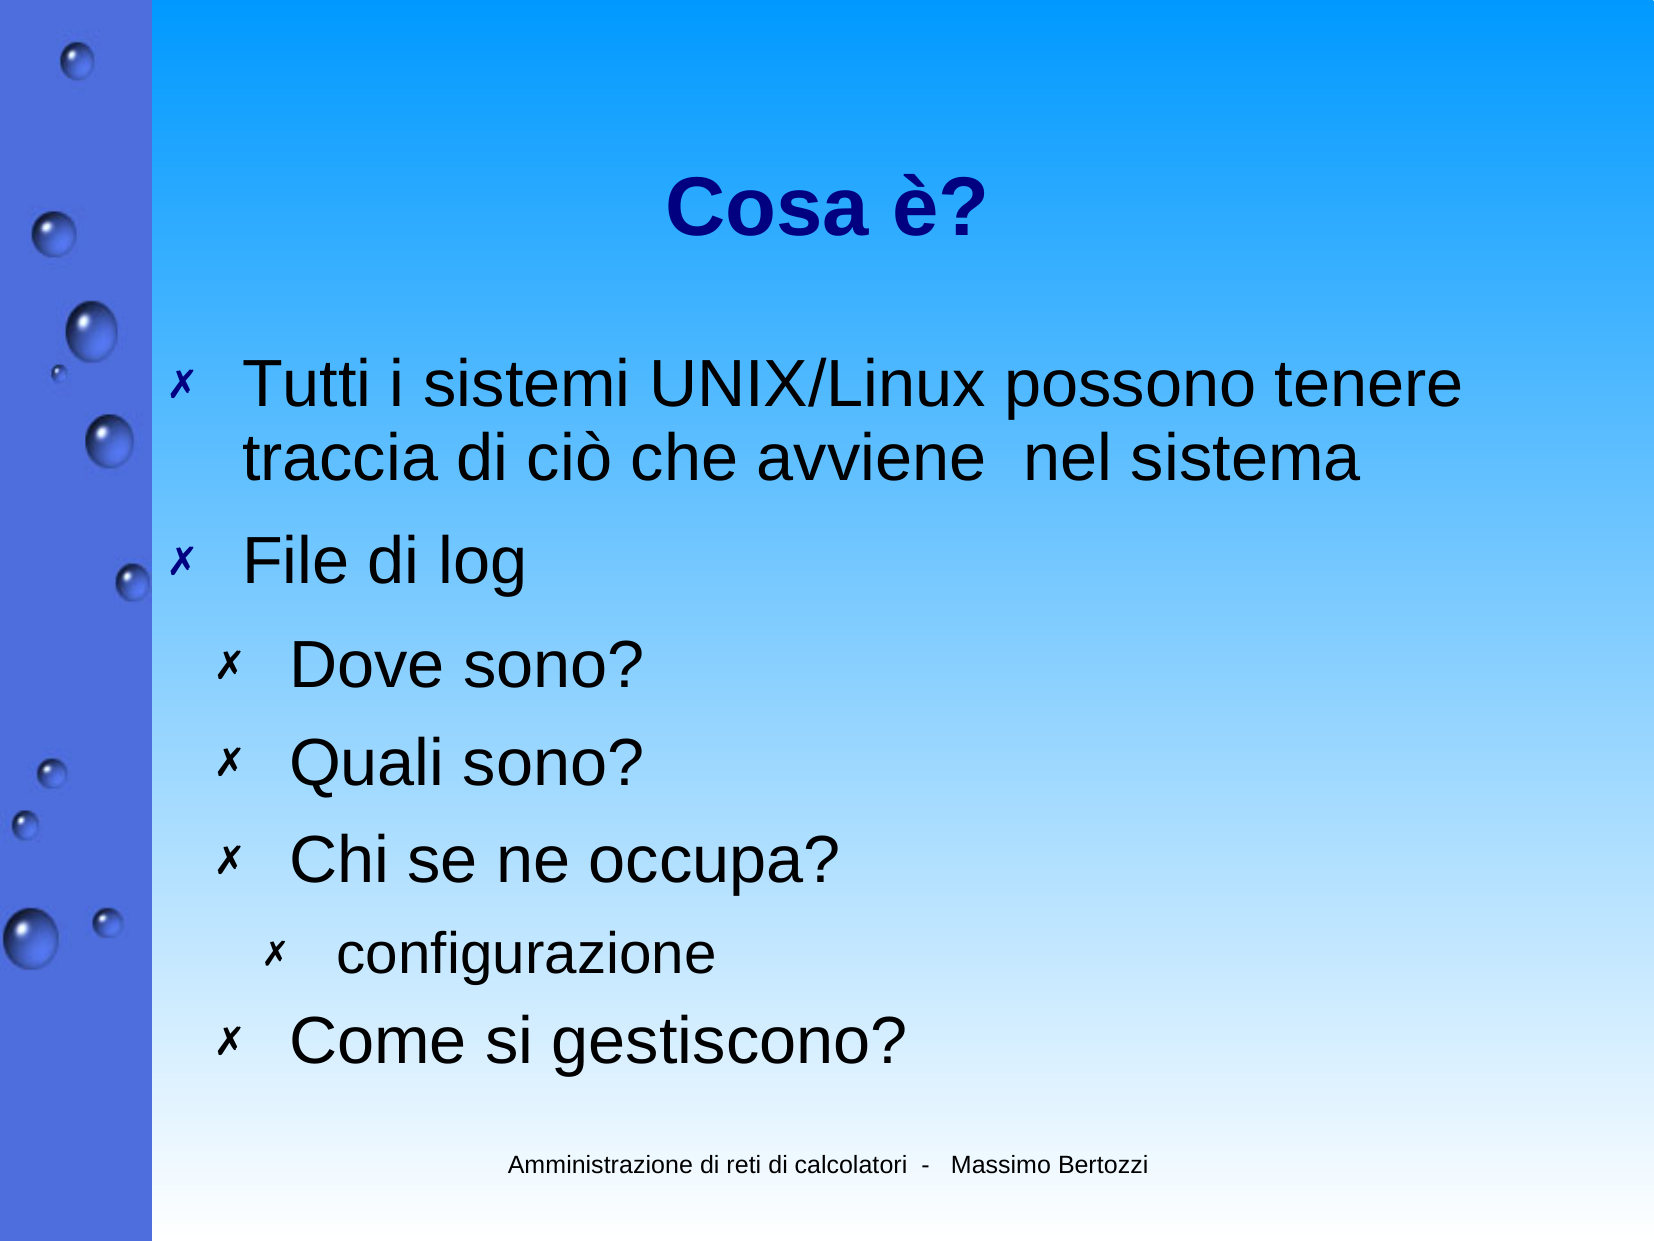

# Cosa è?
Tutti i sistemi UNIX/Linux possono tenere traccia di ciò che avviene nel sistema
File di log
Dove sono?
Quali sono?
Chi se ne occupa?
configurazione
Come si gestiscono?